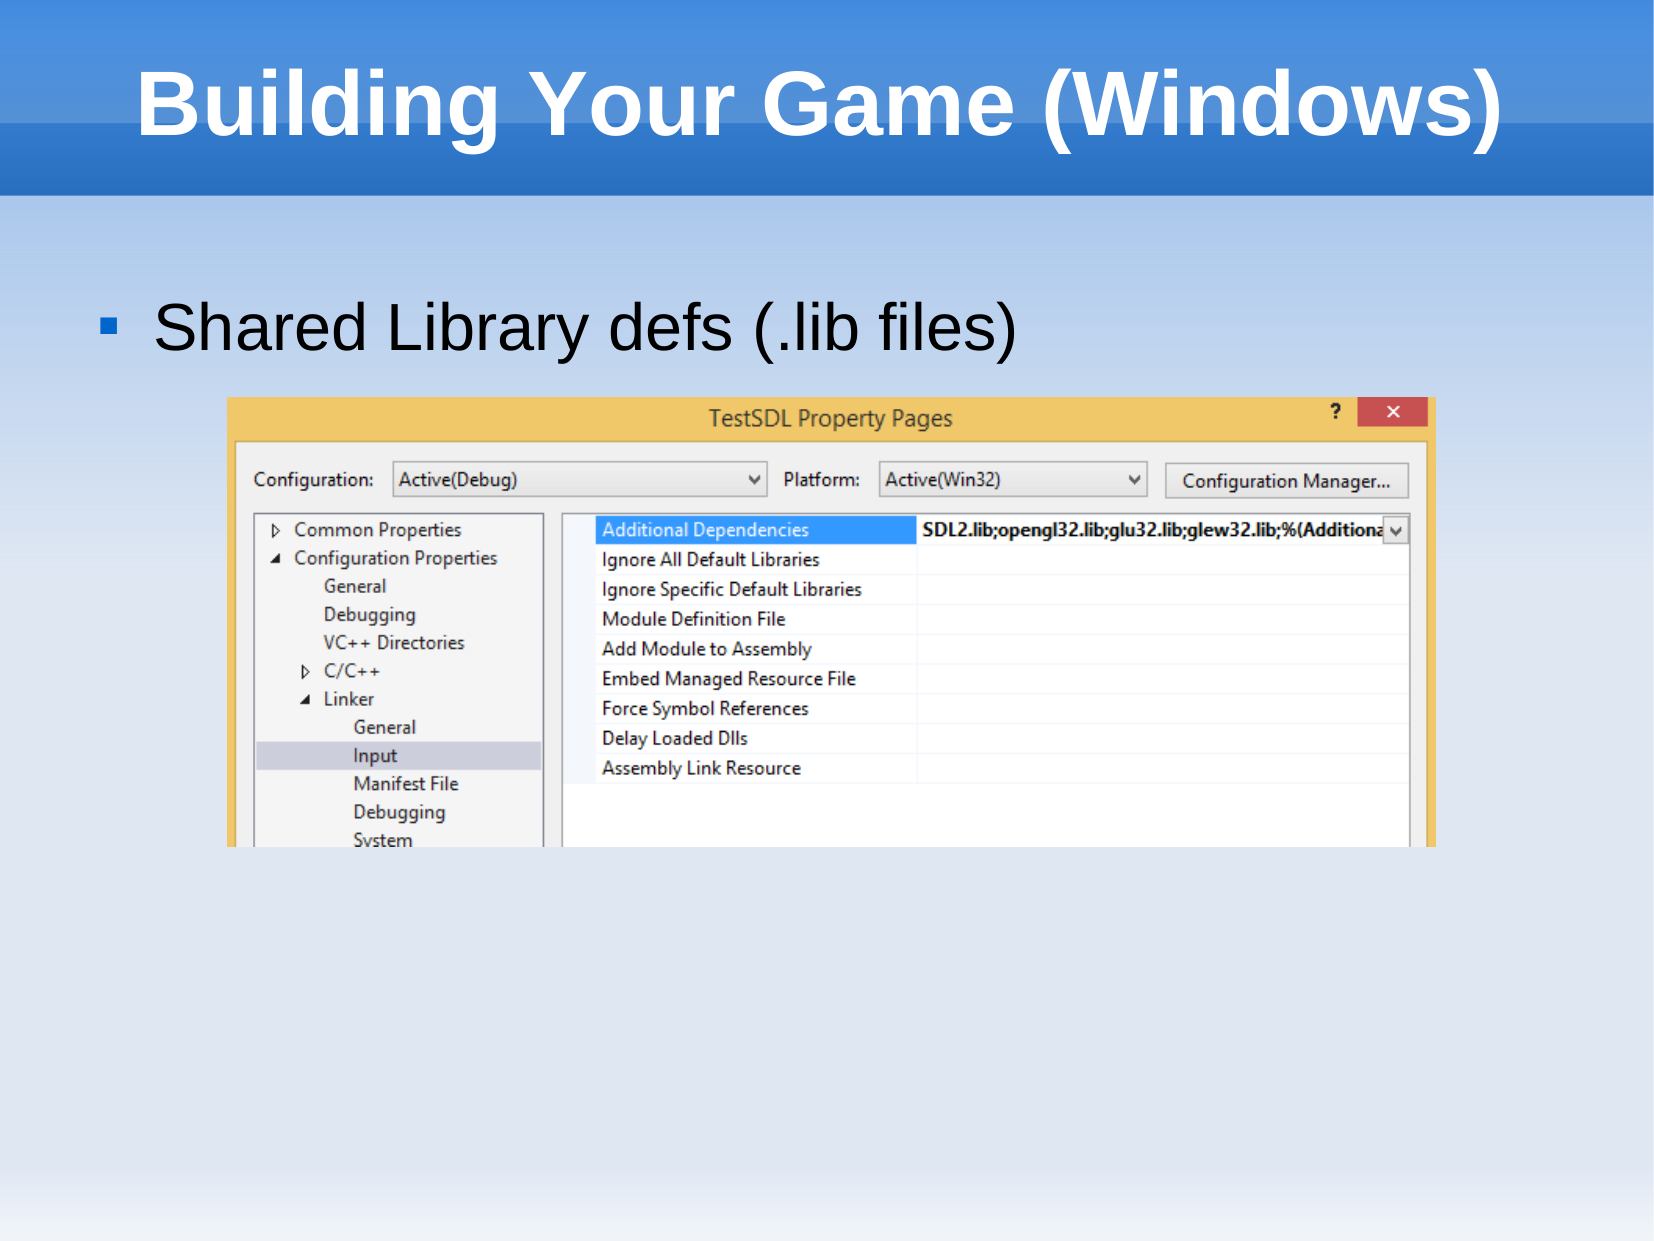

# Building Your Game (Windows)
Shared Library defs (.lib files)